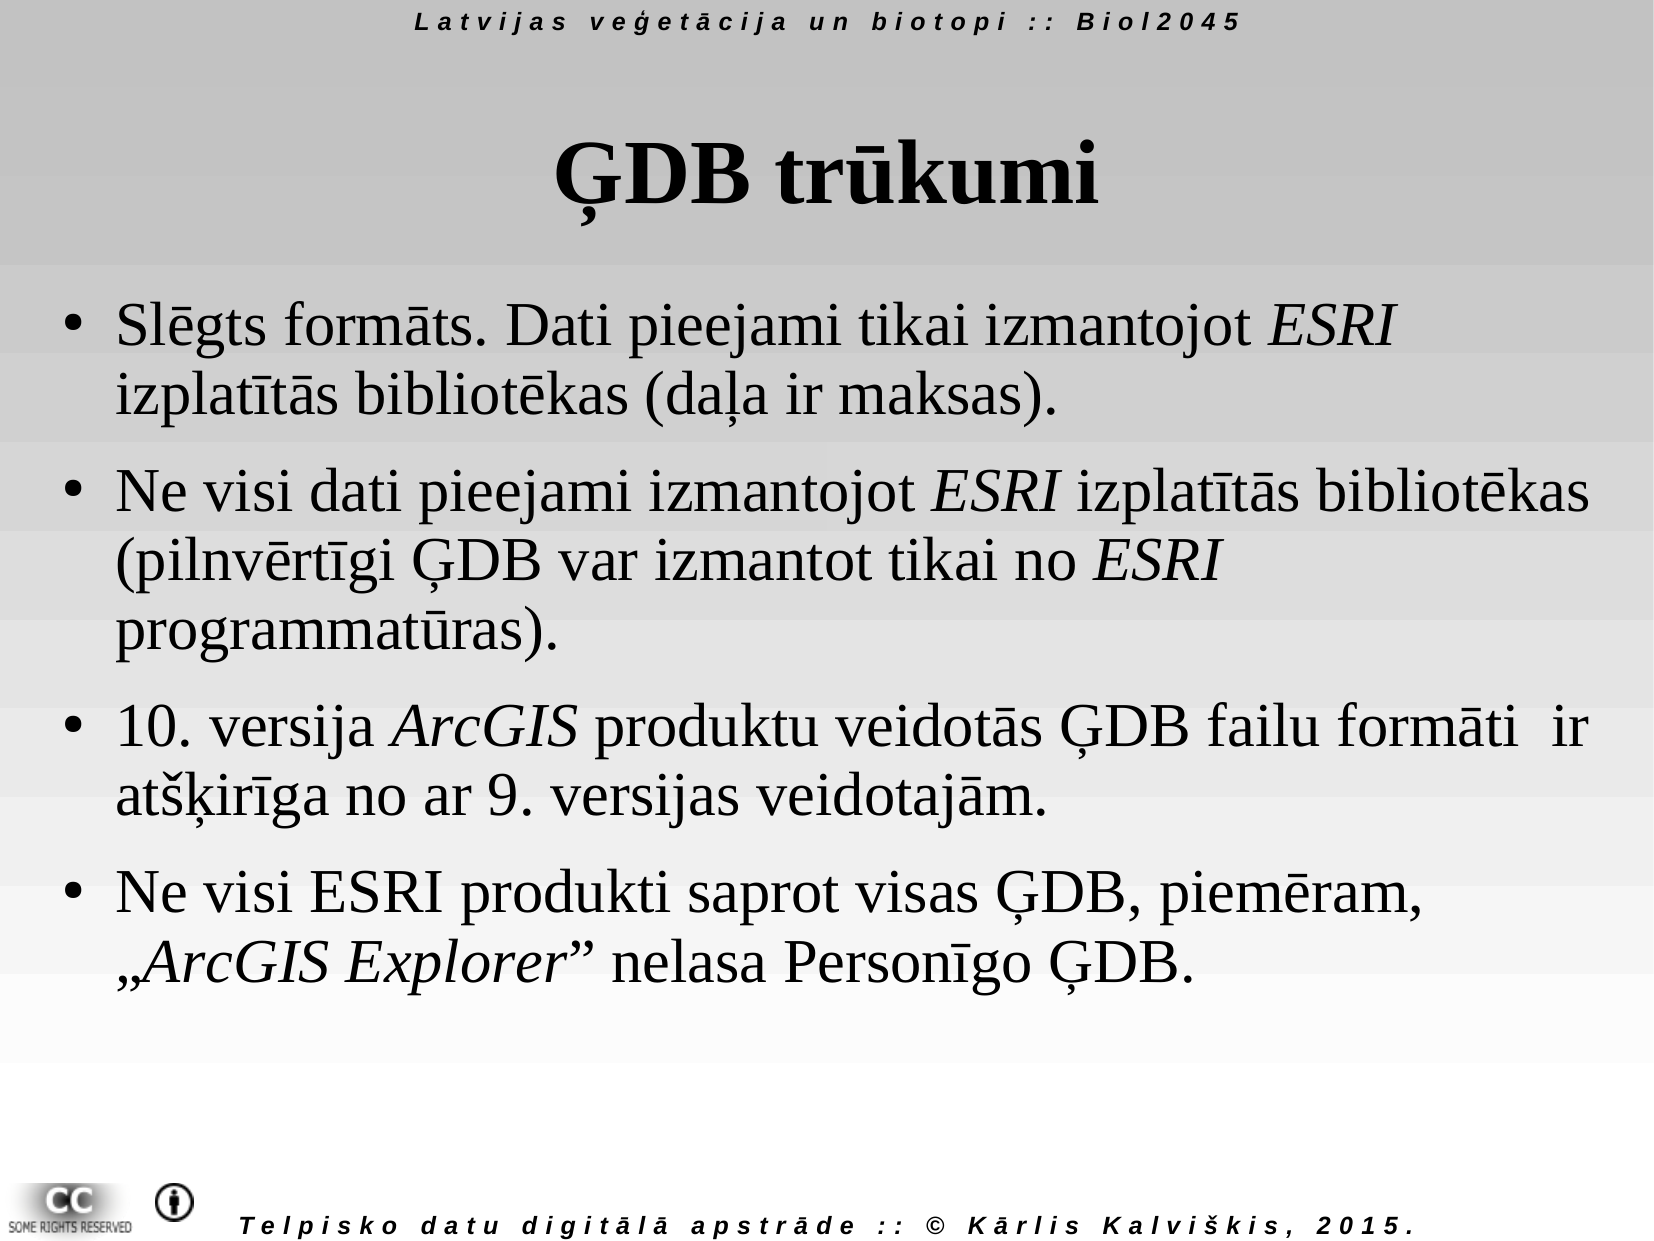

# ĢDB trūkumi
Slēgts formāts. Dati pieejami tikai izmantojot ESRI izplatītās bibliotēkas (daļa ir maksas).
Ne visi dati pieejami izmantojot ESRI izplatītās bibliotēkas (pilnvērtīgi ĢDB var izmantot tikai no ESRI programmatūras).
10. versija ArcGIS produktu veidotās ĢDB failu formāti ir atšķirīga no ar 9. versijas veidotajām.
Ne visi ESRI produkti saprot visas ĢDB, piemēram, „ArcGIS Explorer” nelasa Personīgo ĢDB.